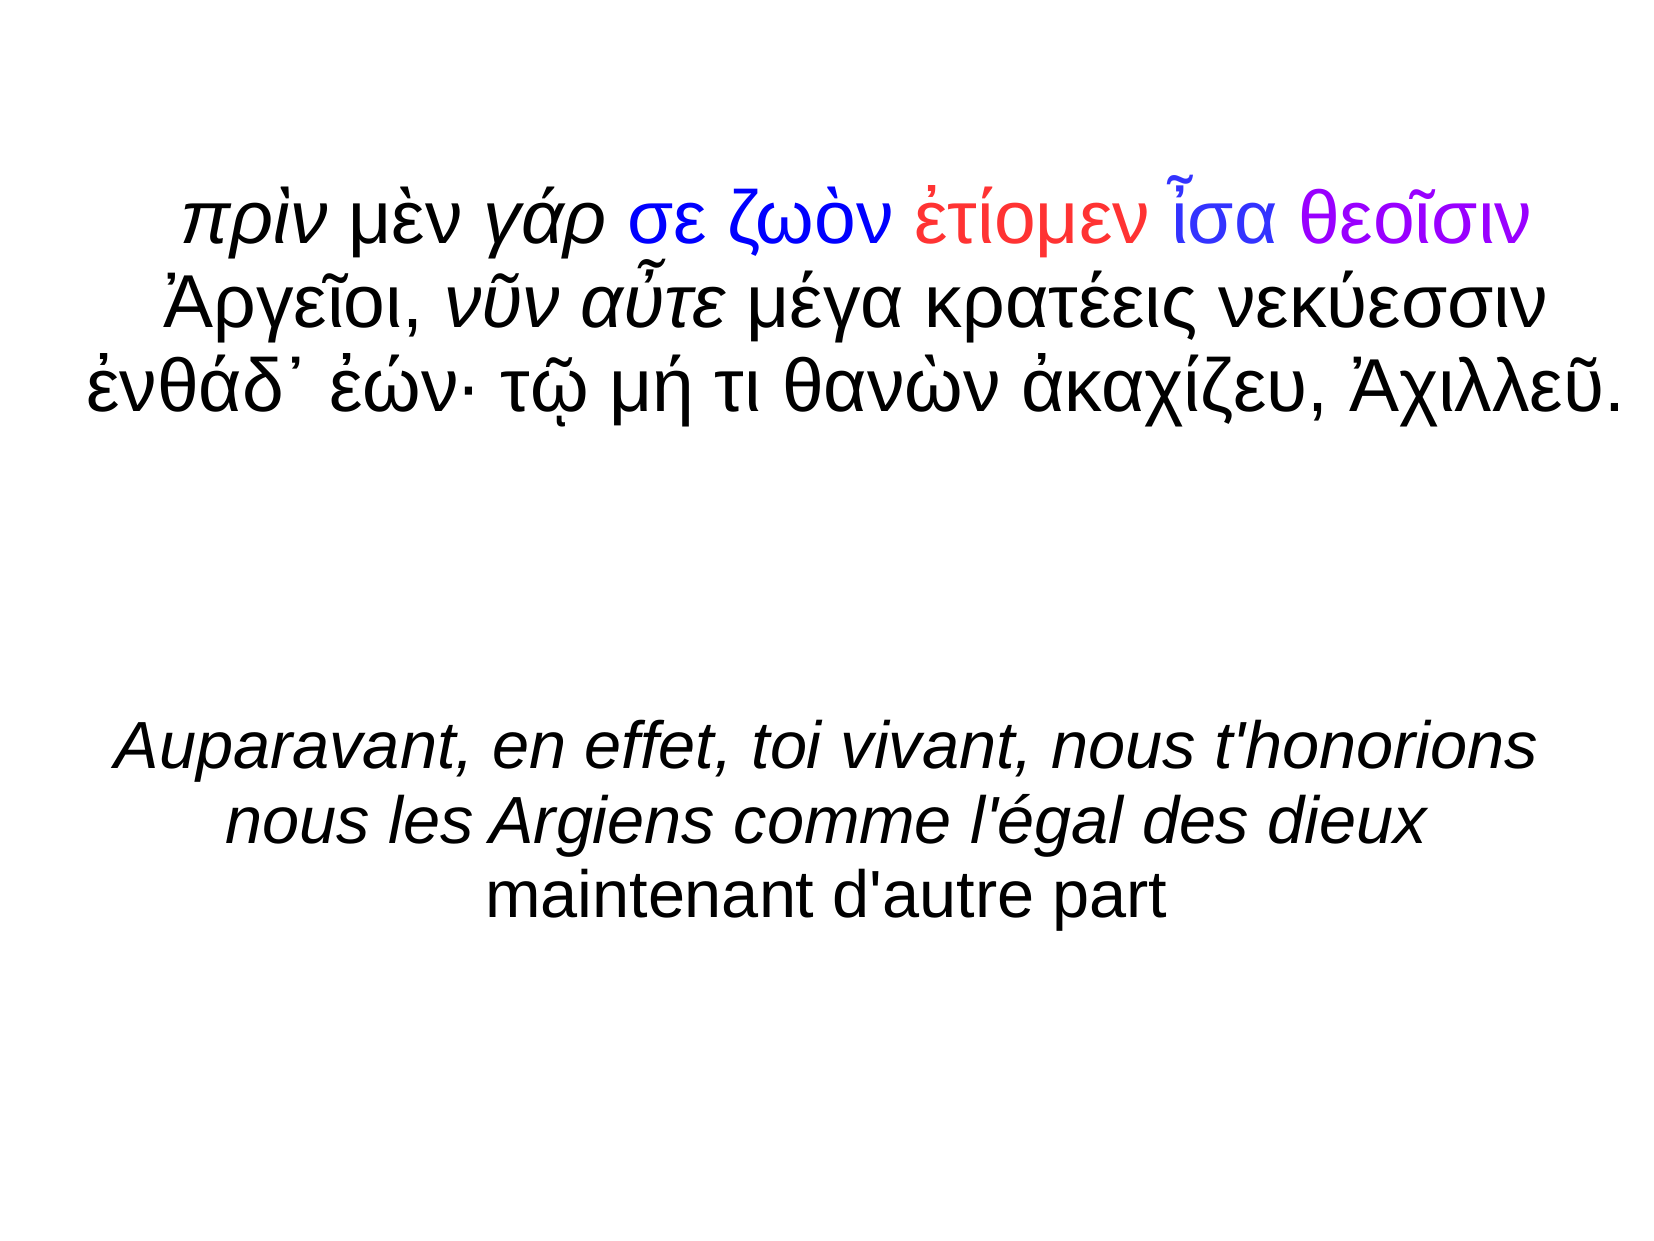

# πρὶν μὲν γάρ σε ζωὸν ἐτίομεν ἶσα θεοῖσιν Ἀργεῖοι, νῦν αὖτε μέγα κρατέεις νεκύεσσιν ἐνθάδ᾽ ἐών· τῷ μή τι θανὼν ἀκαχίζευ, Ἀχιλλεῦ.
Auparavant, en effet, toi vivant, nous t'honorions nous les Argiens comme l'égal des dieux maintenant d'autre part